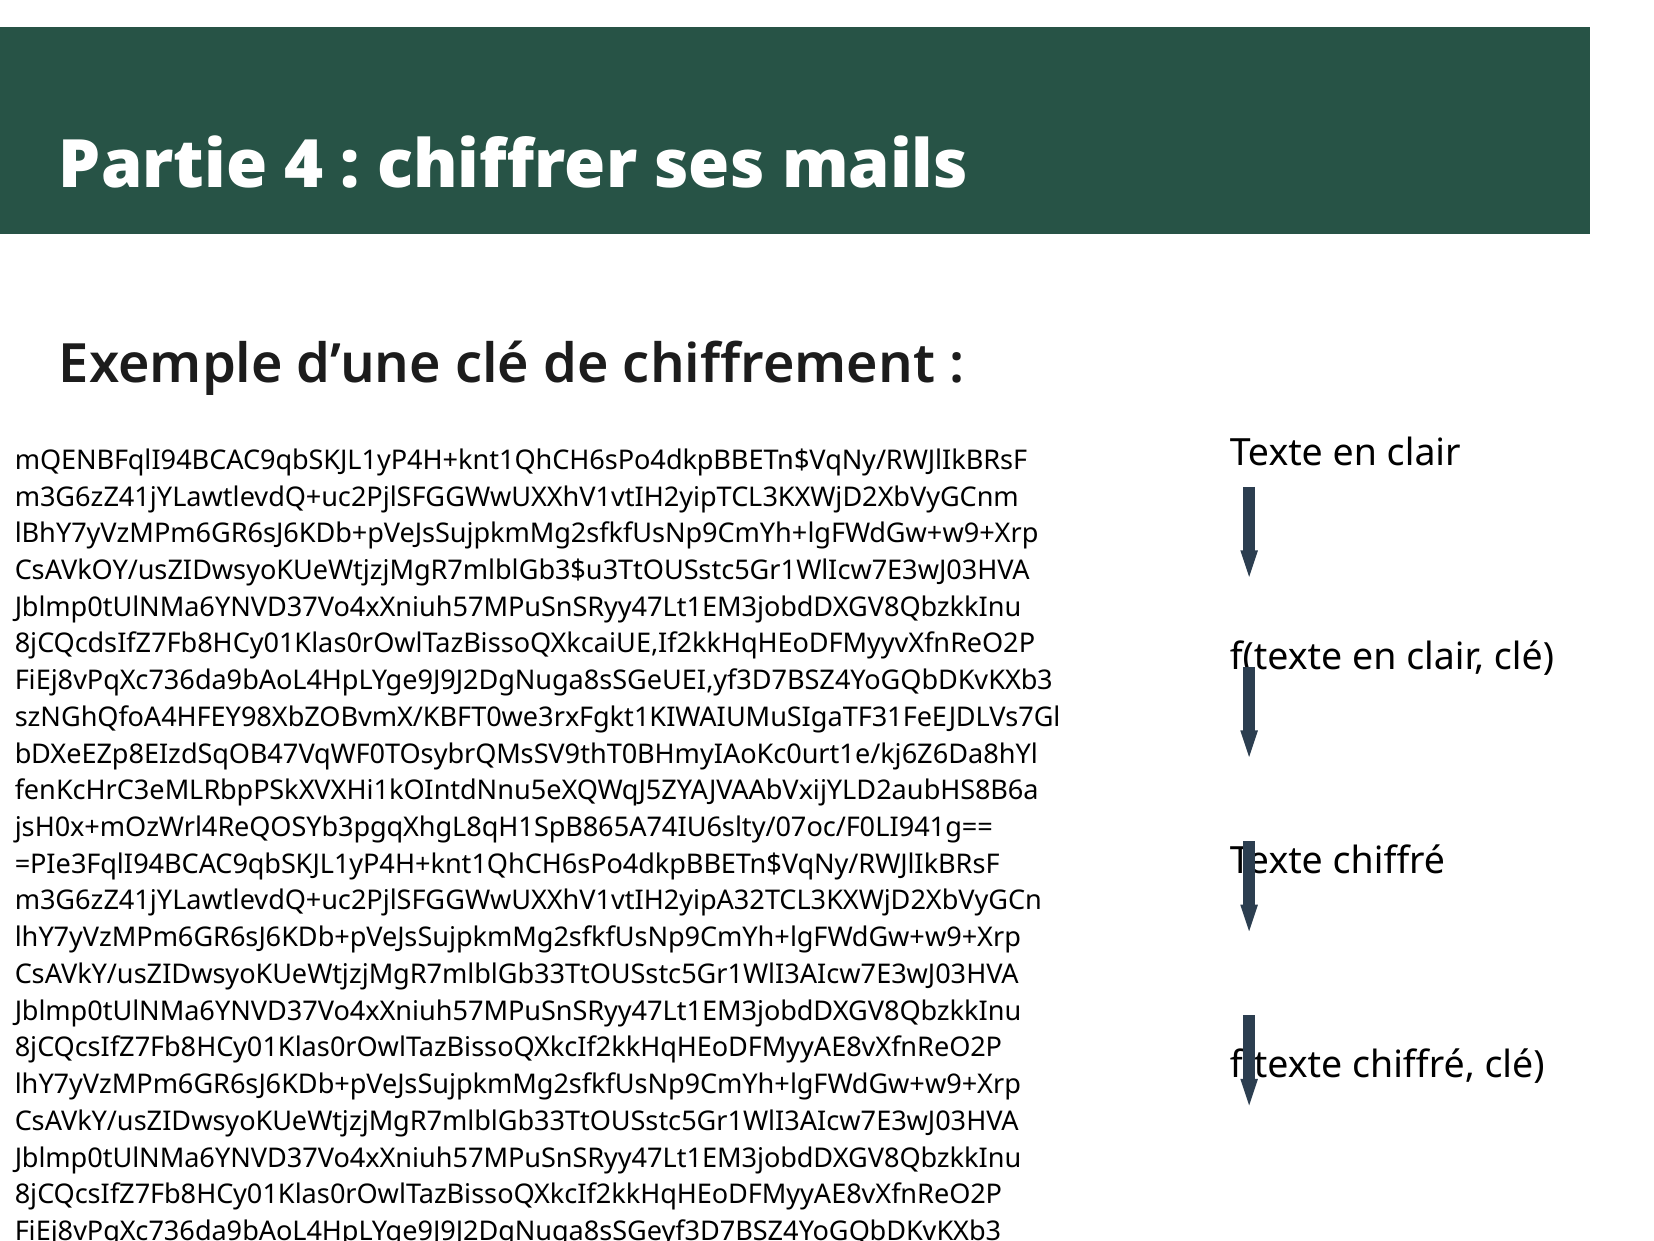

# Partie 4 : chiffrer ses mails
Exemple d’une clé de chiffrement :
mQENBFqlI94BCAC9qbSKJL1yP4H+knt1QhCH6sPo4dkpBBETn$VqNy/RWJlIkBRsF
m3G6zZ41jYLawtlevdQ+uc2PjlSFGGWwUXXhV1vtIH2yipTCL3KXWjD2XbVyGCnm
lBhY7yVzMPm6GR6sJ6KDb+pVeJsSujpkmMg2sfkfUsNp9CmYh+lgFWdGw+w9+Xrp
CsAVkOY/usZIDwsyoKUeWtjzjMgR7mlblGb3$u3TtOUSstc5Gr1WlIcw7E3wJ03HVA
Jblmp0tUlNMa6YNVD37Vo4xXniuh57MPuSnSRyy47Lt1EM3jobdDXGV8QbzkkInu
8jCQcdsIfZ7Fb8HCy01Klas0rOwlTazBissoQXkcaiUE,If2kkHqHEoDFMyyvXfnReO2P
FiEj8vPqXc736da9bAoL4HpLYge9J9J2DgNuga8sSGeUEI,yf3D7BSZ4YoGQbDKvKXb3
szNGhQfoA4HFEY98XbZOBvmX/KBFT0we3rxFgkt1KIWAIUMuSIgaTF31FeEJDLVs7Gl
bDXeEZp8EIzdSqOB47VqWF0TOsybrQMsSV9thT0BHmyIAoKc0urt1e/kj6Z6Da8hYl
fenKcHrC3eMLRbpPSkXVXHi1kOIntdNnu5eXQWqJ5ZYAJVAAbVxijYLD2aubHS8B6a
jsH0x+mOzWrl4ReQOSYb3pgqXhgL8qH1SpB865A74IU6slty/07oc/F0LI941g==
=PIe3FqlI94BCAC9qbSKJL1yP4H+knt1QhCH6sPo4dkpBBETn$VqNy/RWJlIkBRsF
m3G6zZ41jYLawtlevdQ+uc2PjlSFGGWwUXXhV1vtIH2yipA32TCL3KXWjD2XbVyGCn
lhY7yVzMPm6GR6sJ6KDb+pVeJsSujpkmMg2sfkfUsNp9CmYh+lgFWdGw+w9+Xrp
CsAVkY/usZIDwsyoKUeWtjzjMgR7mlblGb33TtOUSstc5Gr1WlI3AIcw7E3wJ03HVA
Jblmp0tUlNMa6YNVD37Vo4xXniuh57MPuSnSRyy47Lt1EM3jobdDXGV8QbzkkInu
8jCQcsIfZ7Fb8HCy01Klas0rOwlTazBissoQXkcIf2kkHqHEoDFMyyAE8vXfnReO2P
lhY7yVzMPm6GR6sJ6KDb+pVeJsSujpkmMg2sfkfUsNp9CmYh+lgFWdGw+w9+Xrp
CsAVkY/usZIDwsyoKUeWtjzjMgR7mlblGb33TtOUSstc5Gr1WlI3AIcw7E3wJ03HVA
Jblmp0tUlNMa6YNVD37Vo4xXniuh57MPuSnSRyy47Lt1EM3jobdDXGV8QbzkkInu
8jCQcsIfZ7Fb8HCy01Klas0rOwlTazBissoQXkcIf2kkHqHEoDFMyyAE8vXfnReO2P
FiEj8vPqXc736da9bAoL4HpLYge9J9J2DgNuga8sSGeyf3D7BSZ4YoGQbDKvKXb3
szNGhQfoA4HFEY98XbZOBvmX/KBFT0we3rxFgkt1KIWMuSIgaTF31FeEJDLVs7Gl
bDXeEZp8EIzdSqOB47VqWF0TOsybrQMsSV9thT0BHmyoKc0urt1e/kj6Z6Da8hYl
fenKcHrC3eMLRbpPSkXVXHi1kOIntdNnu5eXQWqJ5ZYAJVbVxijYLD2aubHS8B6a
jsH0x+mOzWrl4ReQOSYb3pgqXhgL8qH1SpB8slty/07oc/F0LI9aieaLDJP3788EE=
Texte en clair
f(texte en clair, clé)
Texte chiffré
f(texte chiffré, clé)
Texte en clair